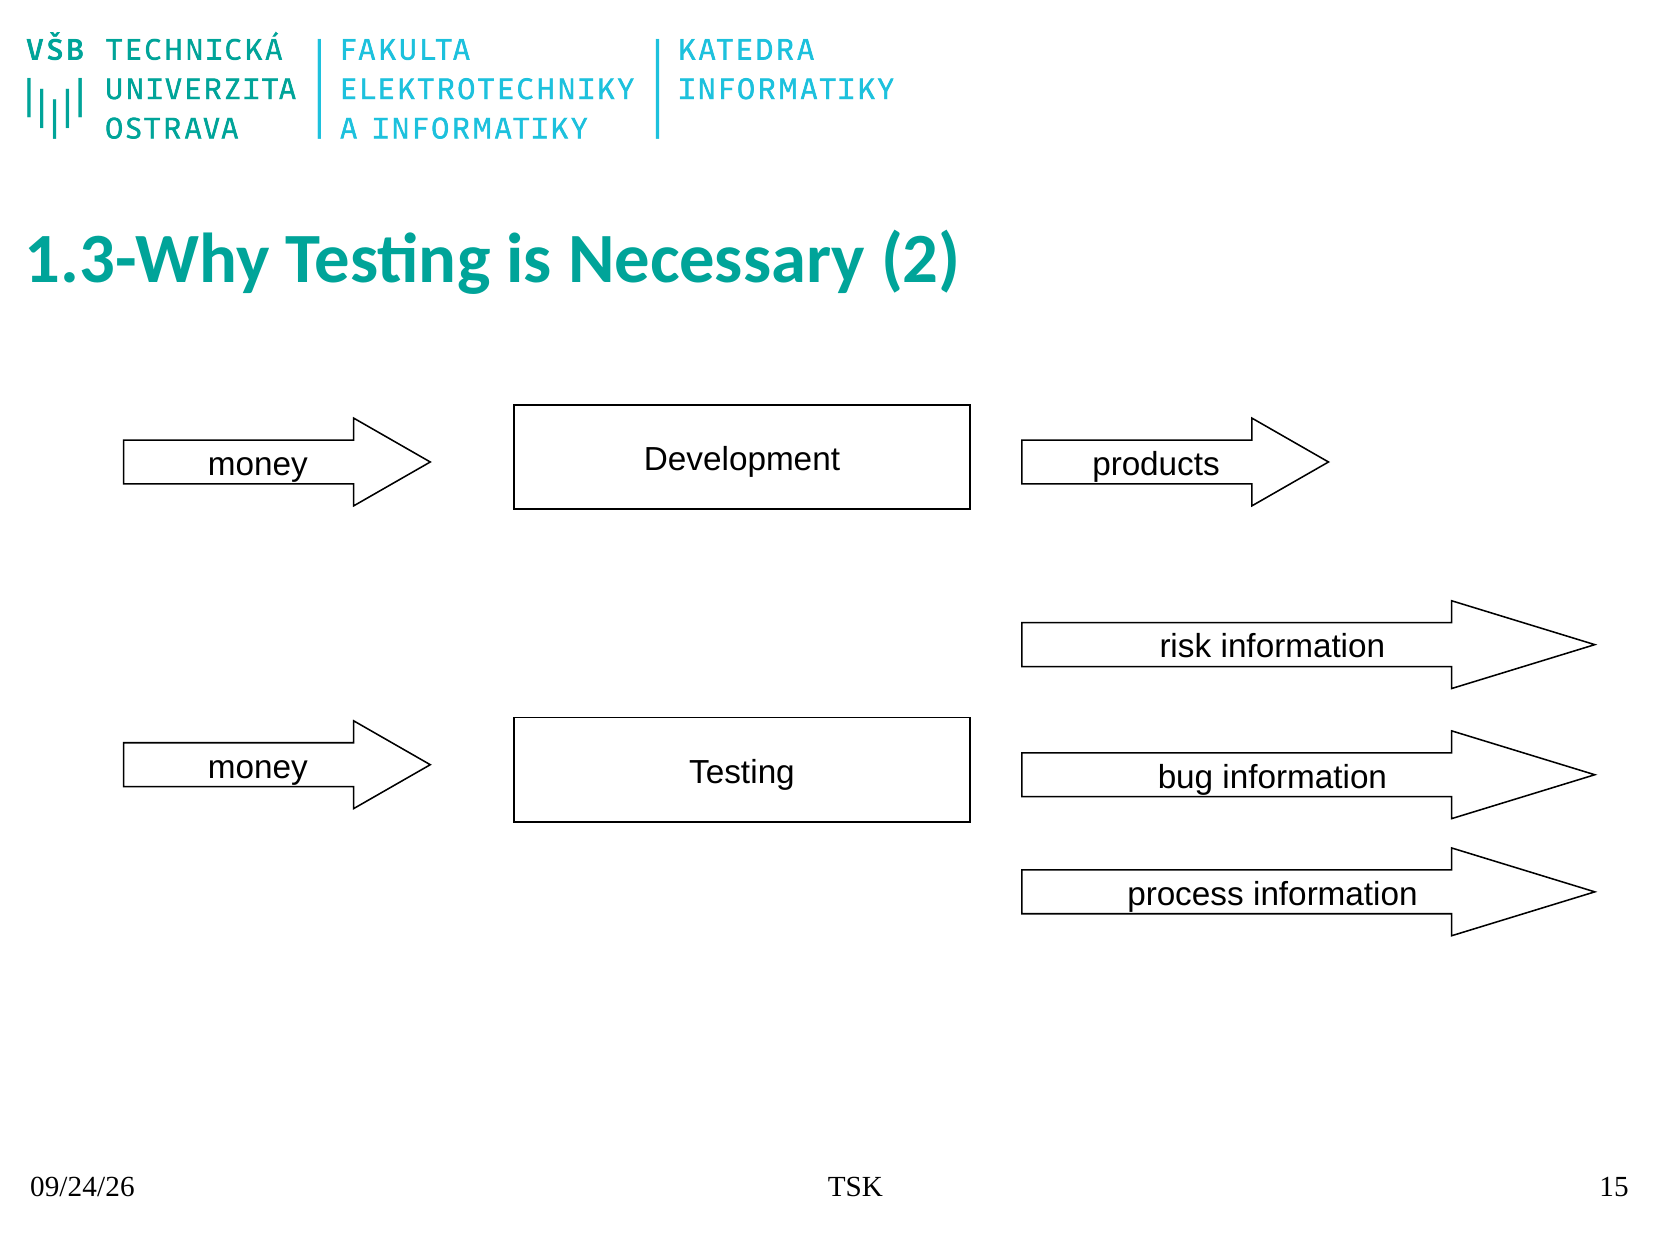

# 1.3-Why Testing is Necessary (2)
Development
money
products
risk information
Testing
money
bug information
process information
TSK
15